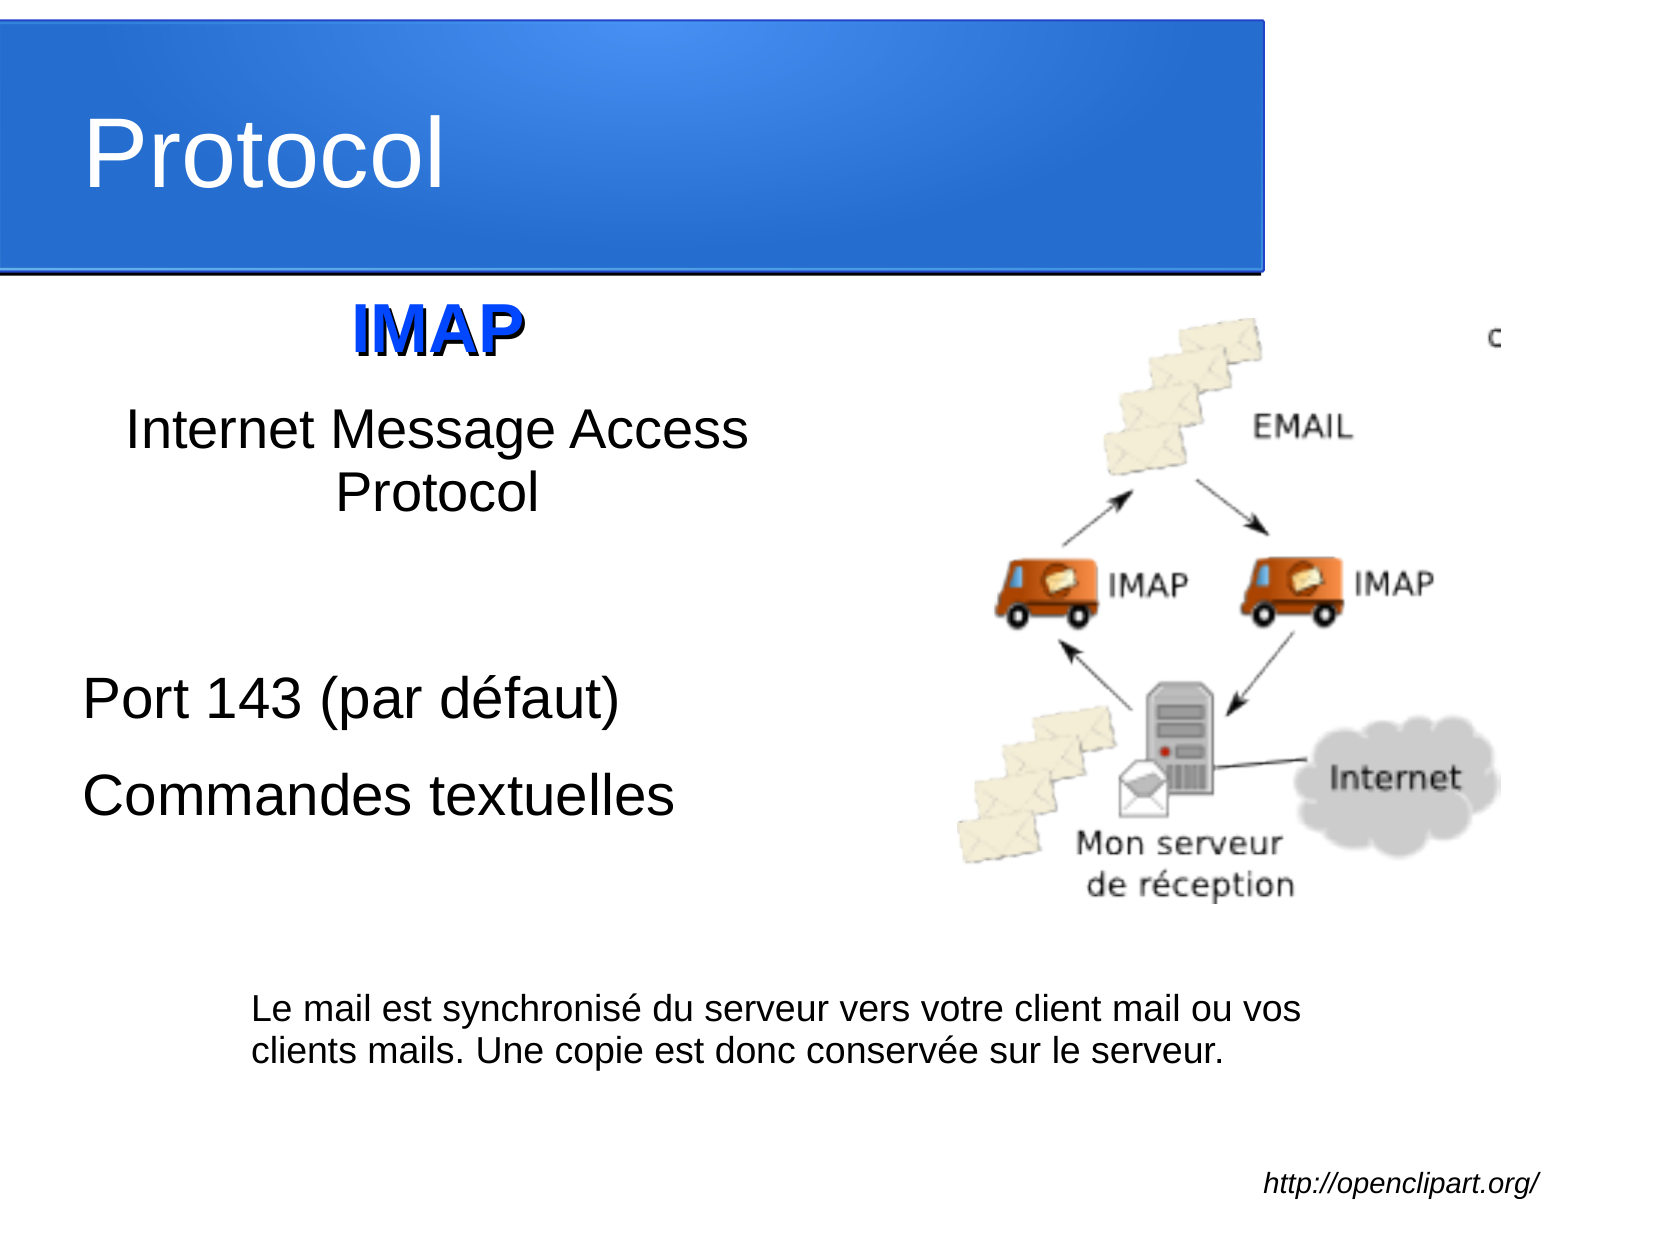

# Protocol
IMAP
Internet Message Access Protocol
Port 143 (par défaut)
Commandes textuelles
Le mail est synchronisé du serveur vers votre client mail ou vos clients mails. Une copie est donc conservée sur le serveur.
http://openclipart.org/